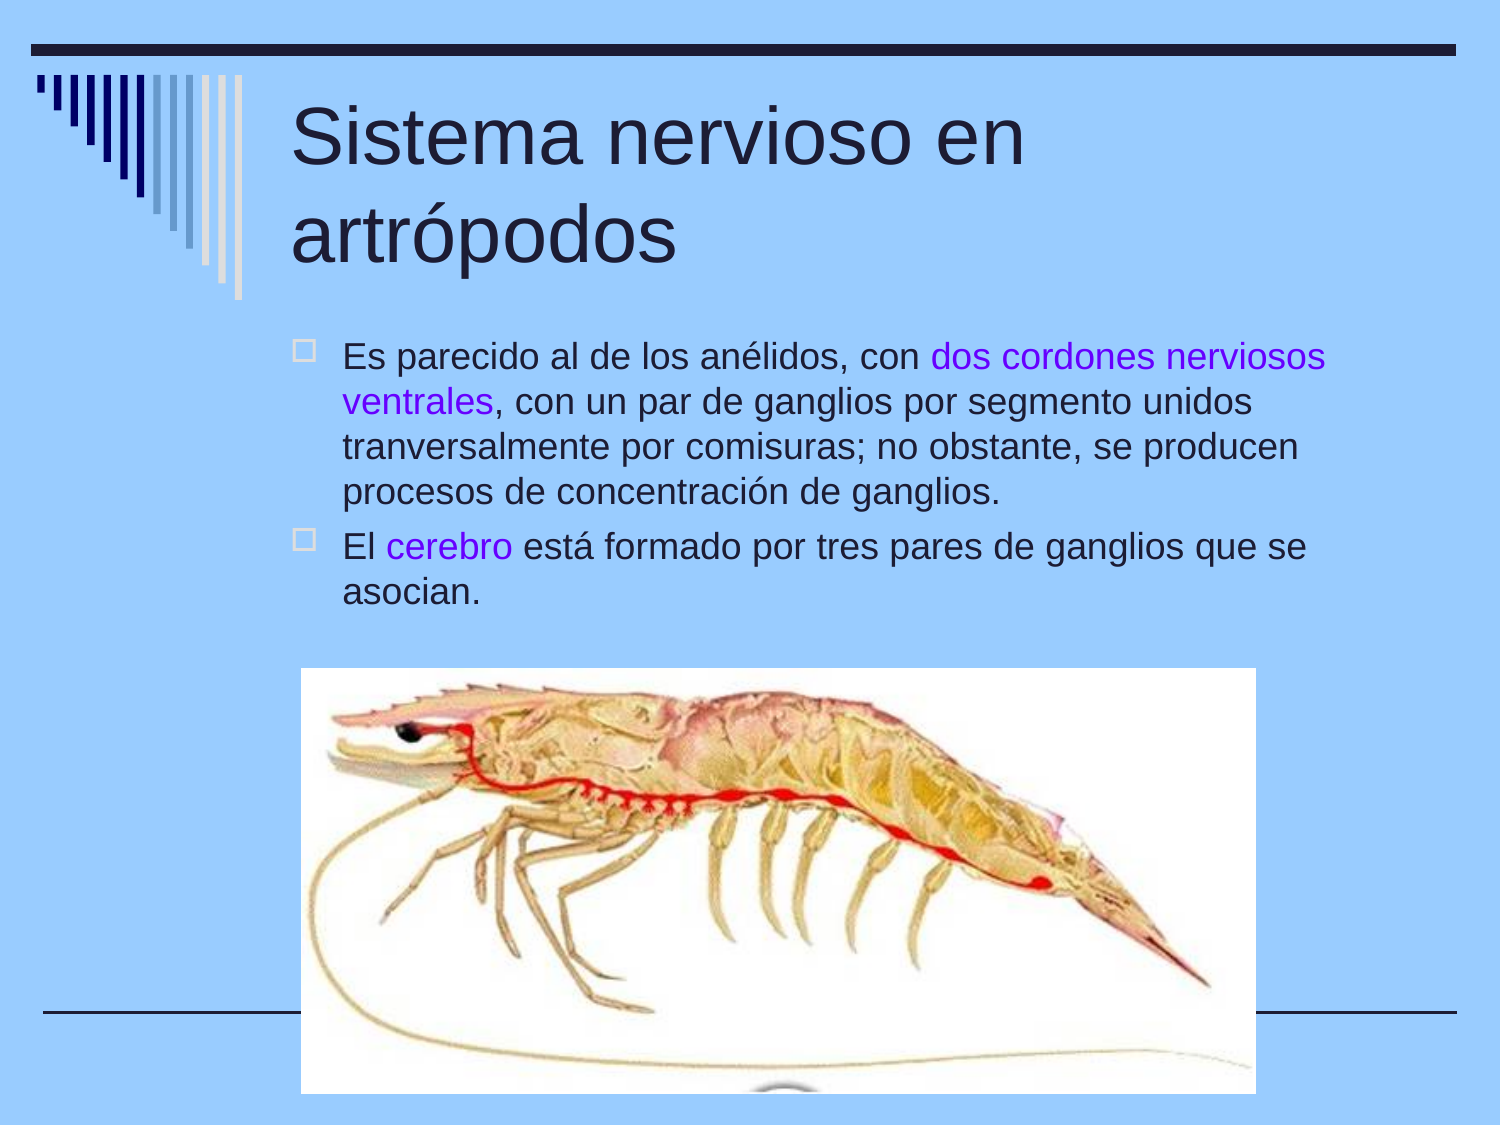

# Sistema nervioso en artrópodos
Es parecido al de los anélidos, con dos cordones nerviosos ventrales, con un par de ganglios por segmento unidos tranversalmente por comisuras; no obstante, se producen procesos de concentración de ganglios.
El cerebro está formado por tres pares de ganglios que se asocian.